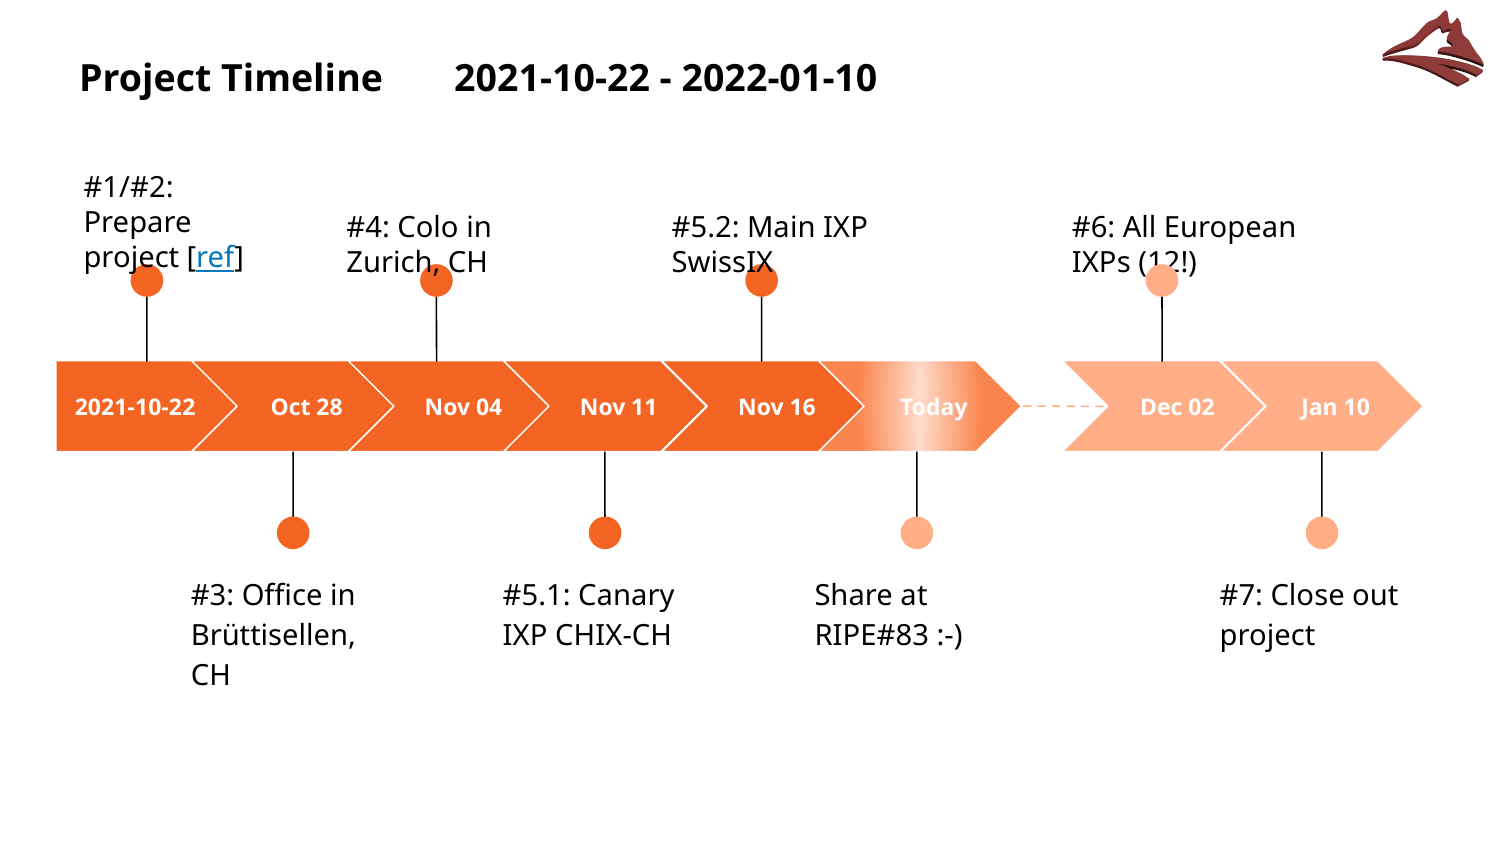

Project Timeline 	2021-10-22 - 2022-01-10
#1/#2: Prepare project [ref]
#4: Colo in Zurich, CH
#5.2: Main IXP SwissIX
# #6: All European IXPs (12!)
Oct 28
Nov 04
Nov 11
Nov 16
Today
Dec 02
Jan 10
2021-10-22
#3: Office in Brüttisellen, CH
#5.1: Canary IXP CHIX-CH
Share at RIPE#83 :-)
#7: Close out project